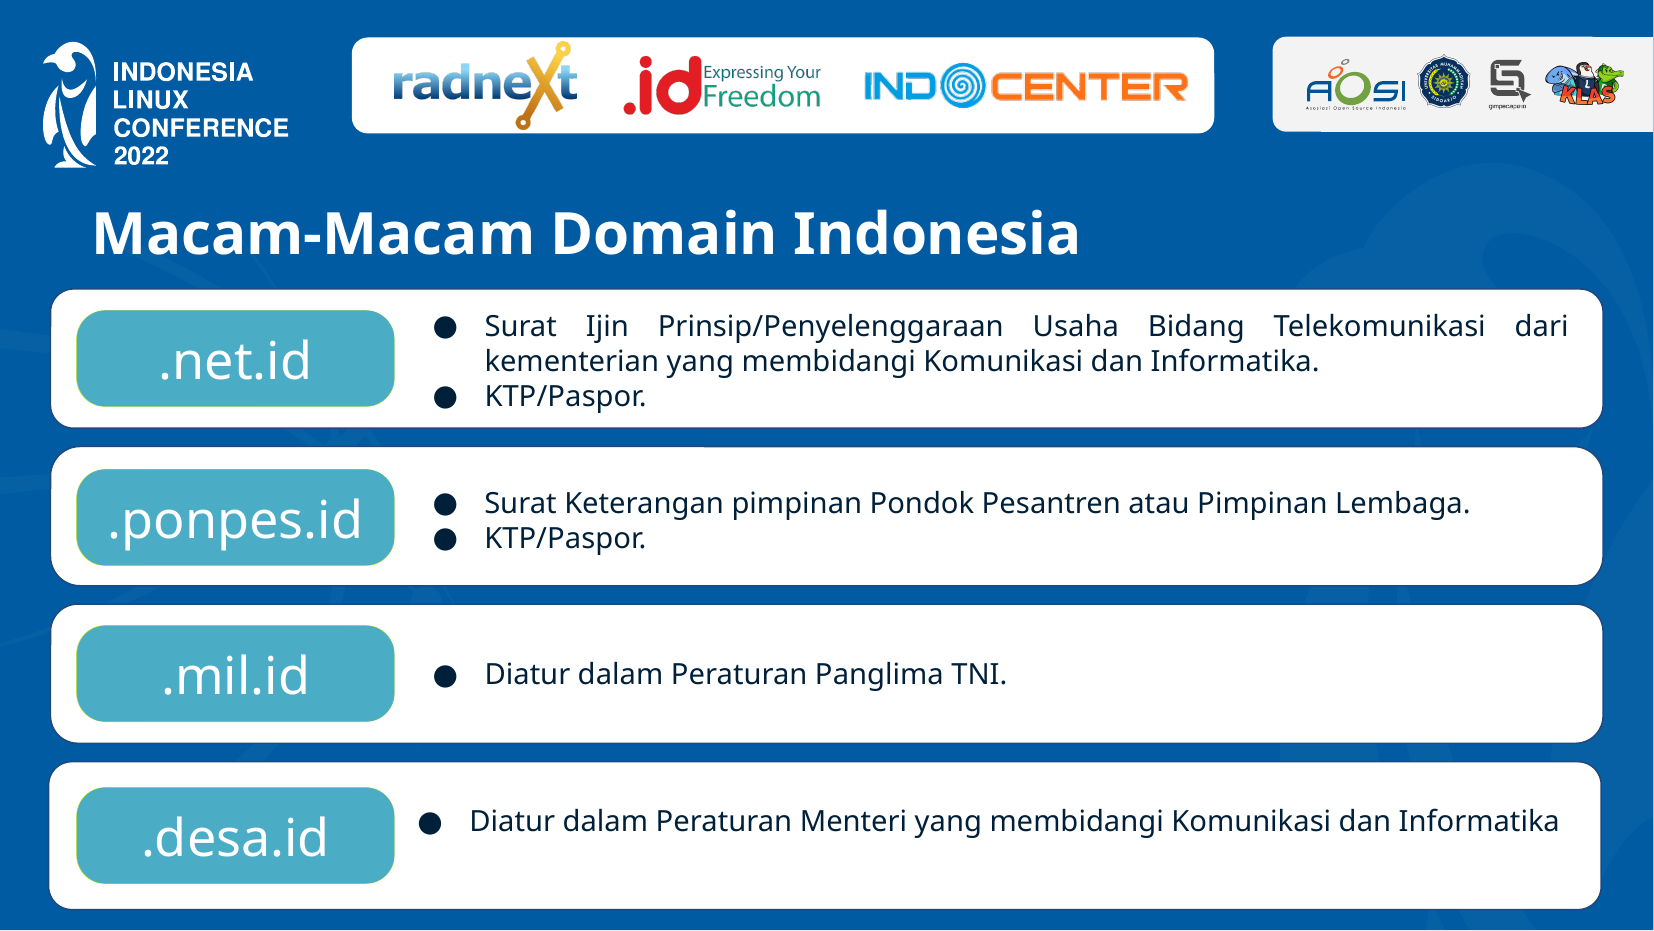

Macam-Macam Domain Indonesia
Surat Ijin Prinsip/Penyelenggaraan Usaha Bidang Telekomunikasi dari kementerian yang membidangi Komunikasi dan Informatika.
KTP/Paspor.
.net.id
.ponpes.id
Surat Keterangan pimpinan Pondok Pesantren atau Pimpinan Lembaga.
KTP/Paspor.
.mil.id
Diatur dalam Peraturan Panglima TNI.
.desa.id
Diatur dalam Peraturan Menteri yang membidangi Komunikasi dan Informatika